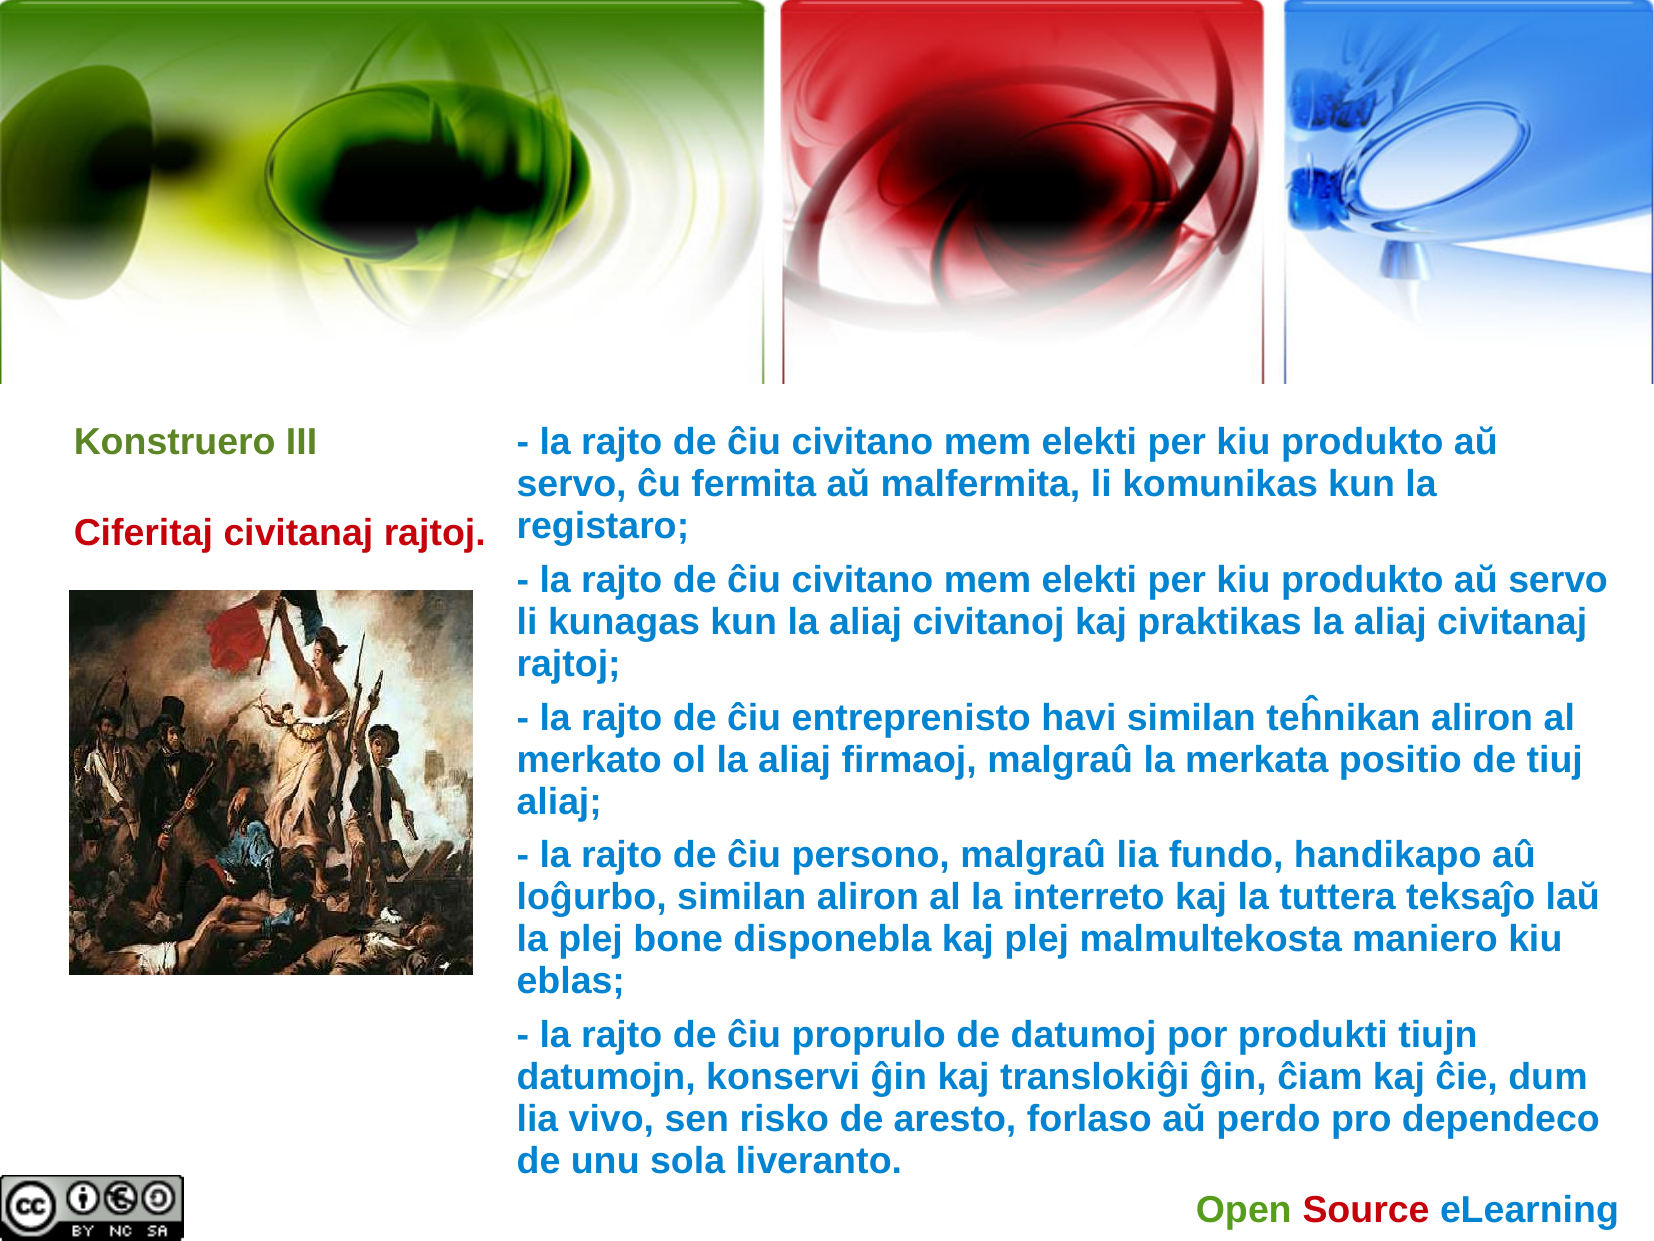

Konstruero III
- la rajto de ĉiu civitano mem elekti per kiu produkto aŭ servo, ĉu fermita aŭ malfermita, li komunikas kun la registaro;
- la rajto de ĉiu civitano mem elekti per kiu produkto aŭ servo li kunagas kun la aliaj civitanoj kaj praktikas la aliaj civitanaj rajtoj;
- la rajto de ĉiu entreprenisto havi similan teĥnikan aliron al merkato ol la aliaj firmaoj, malgraû la merkata positio de tiuj aliaj;
- la rajto de ĉiu persono, malgraû lia fundo, handikapo aû loĝurbo, similan aliron al la interreto kaj la tuttera teksaĵo laŭ la plej bone disponebla kaj plej malmultekosta maniero kiu eblas;
- la rajto de ĉiu proprulo de datumoj por produkti tiujn datumojn, konservi ĝin kaj translokiĝi ĝin, ĉiam kaj ĉie, dum lia vivo, sen risko de aresto, forlaso aŭ perdo pro dependeco de unu sola liveranto.
Ciferitaj civitanaj rajtoj.
Open Source eLearning